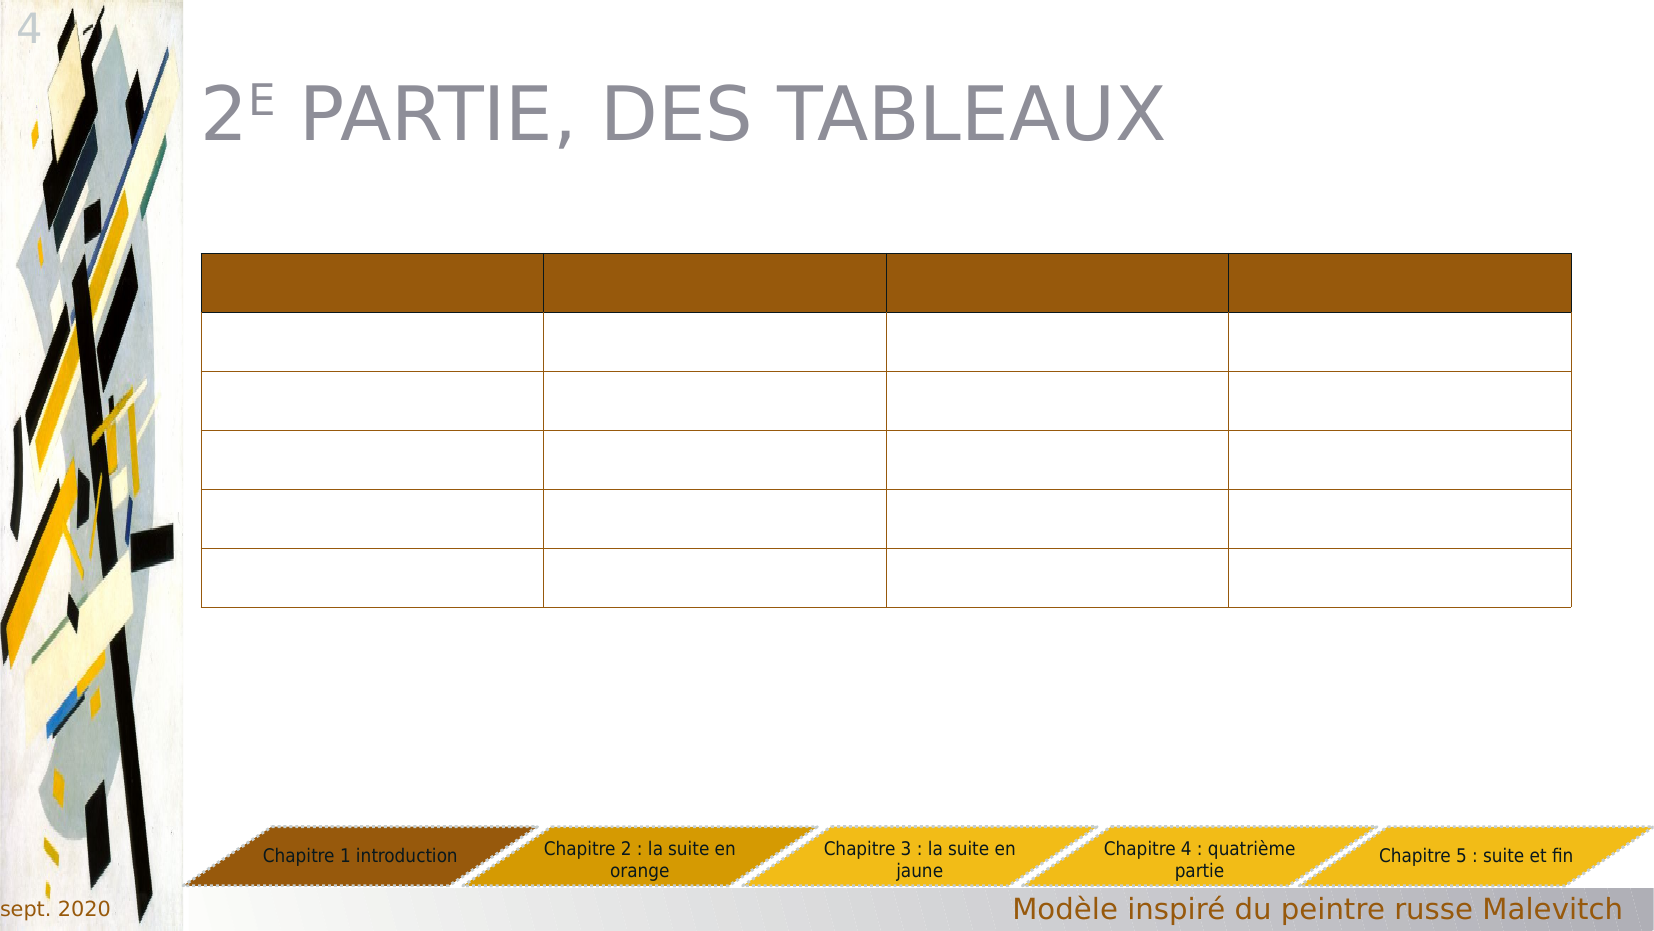

4
# 2e partie, des tableaux
| | | | |
| --- | --- | --- | --- |
| | | | |
| | | | |
| | | | |
| | | | |
| | | | |
sept. 2020
Modèle inspiré du peintre russe Malevitch